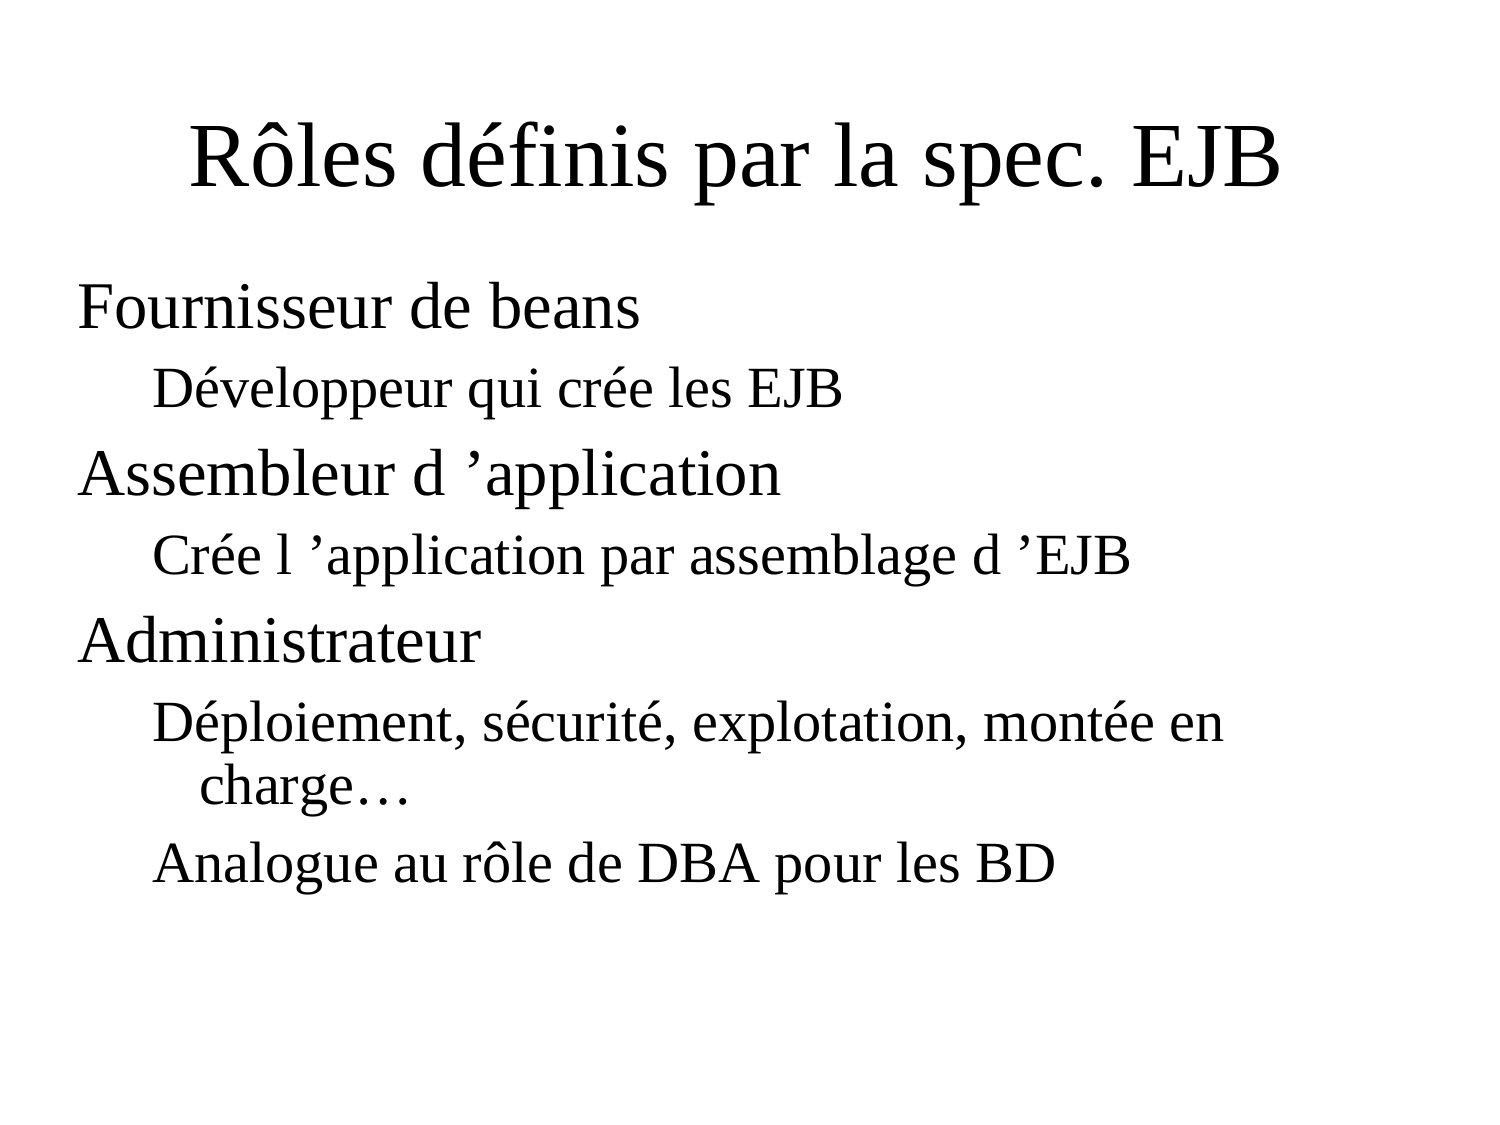

# Rôles définis par la spec. EJB
Fournisseur de beans
Développeur qui crée les EJB
Assembleur d ’application
Crée l ’application par assemblage d ’EJB
Administrateur
Déploiement, sécurité, explotation, montée en charge…
Analogue au rôle de DBA pour les BD